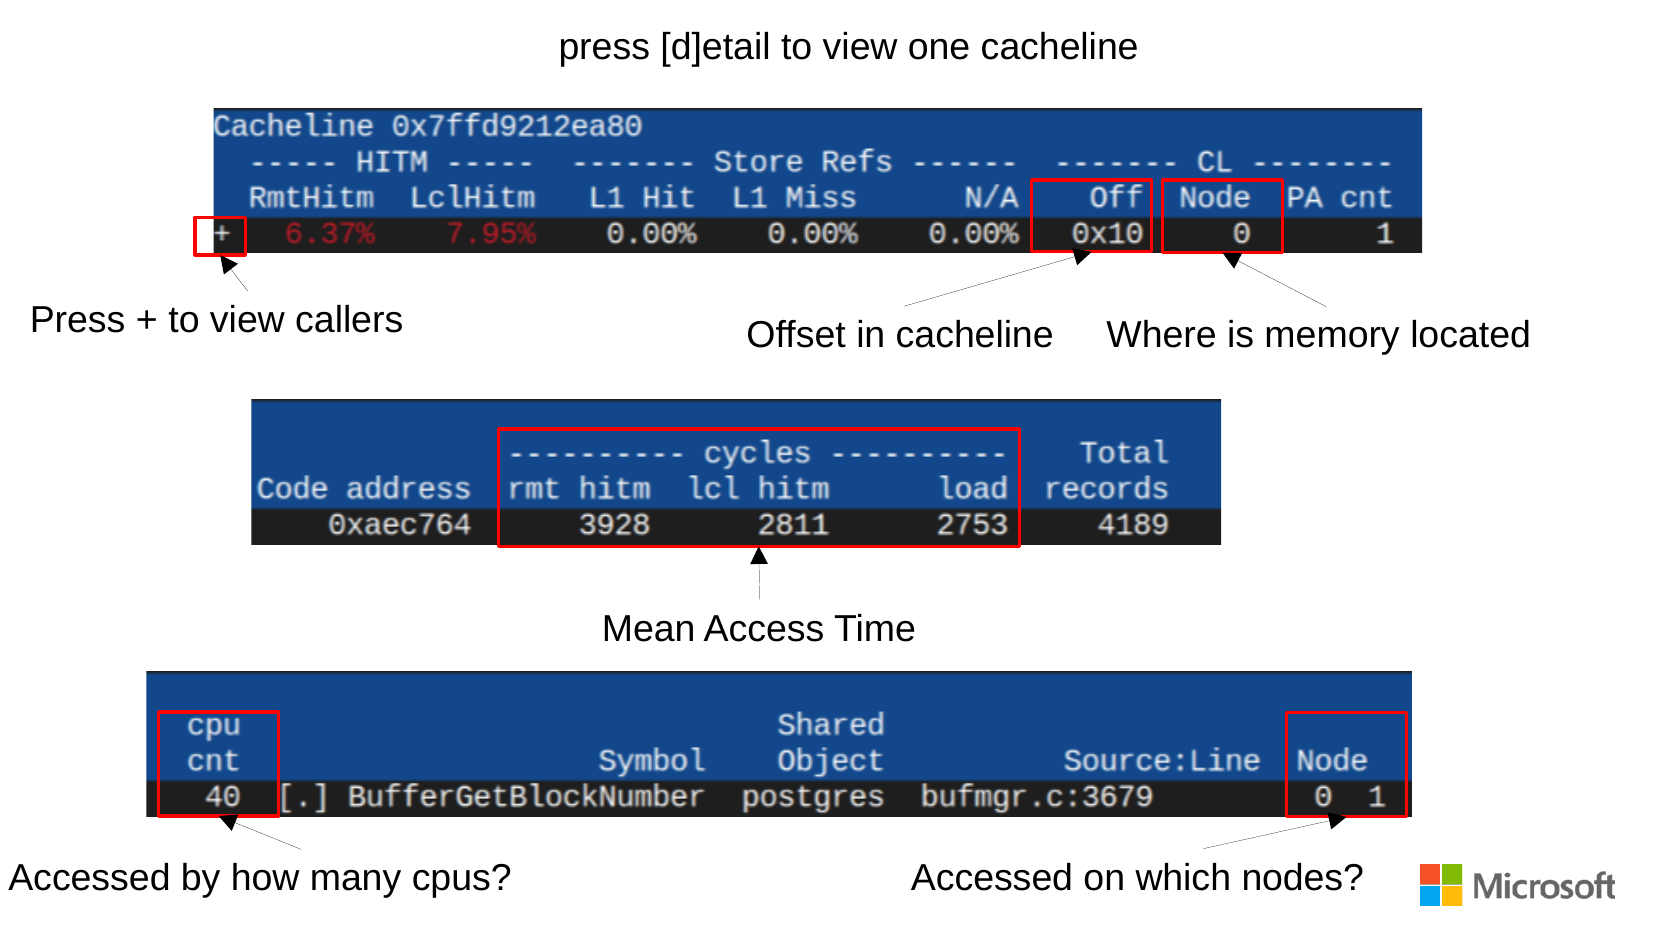

press [d]etail to view one cacheline
Press + to view callers
Offset in cacheline
Where is memory located
Mean Access Time
Accessed on which nodes?
Accessed by how many cpus?